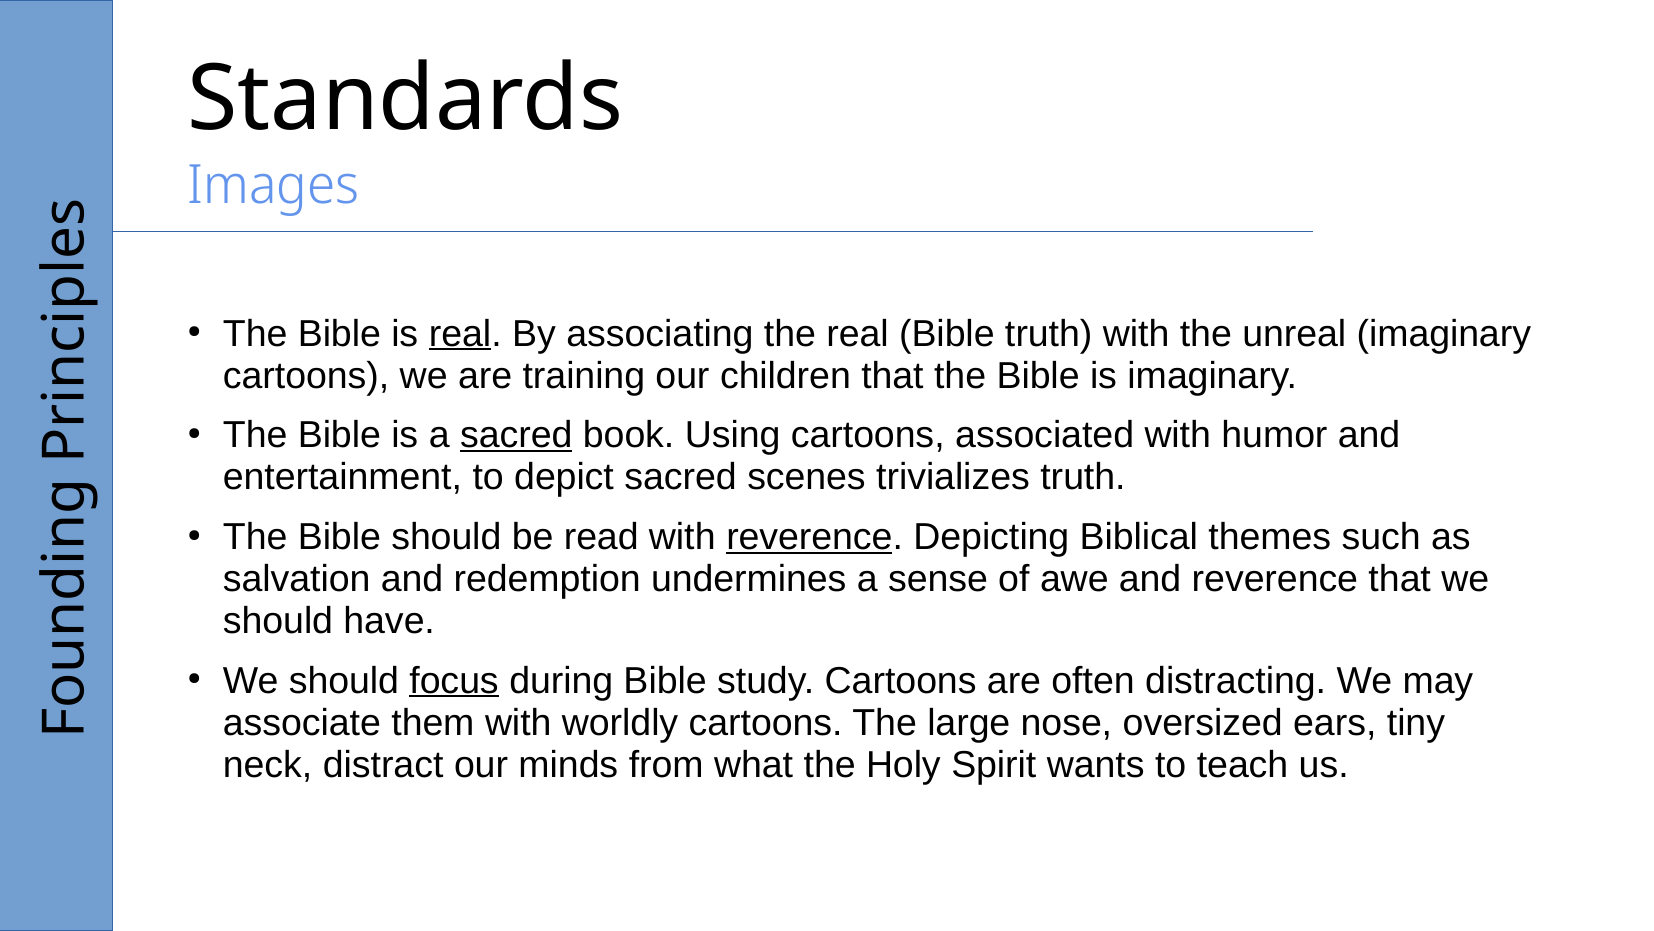

# Standards
Images
The Bible is real. By associating the real (Bible truth) with the unreal (imaginary cartoons), we are training our children that the Bible is imaginary.
The Bible is a sacred book. Using cartoons, associated with humor and entertainment, to depict sacred scenes trivializes truth.
The Bible should be read with reverence. Depicting Biblical themes such as salvation and redemption undermines a sense of awe and reverence that we should have.
We should focus during Bible study. Cartoons are often distracting. We may associate them with worldly cartoons. The large nose, oversized ears, tiny neck, distract our minds from what the Holy Spirit wants to teach us.
Founding Principles